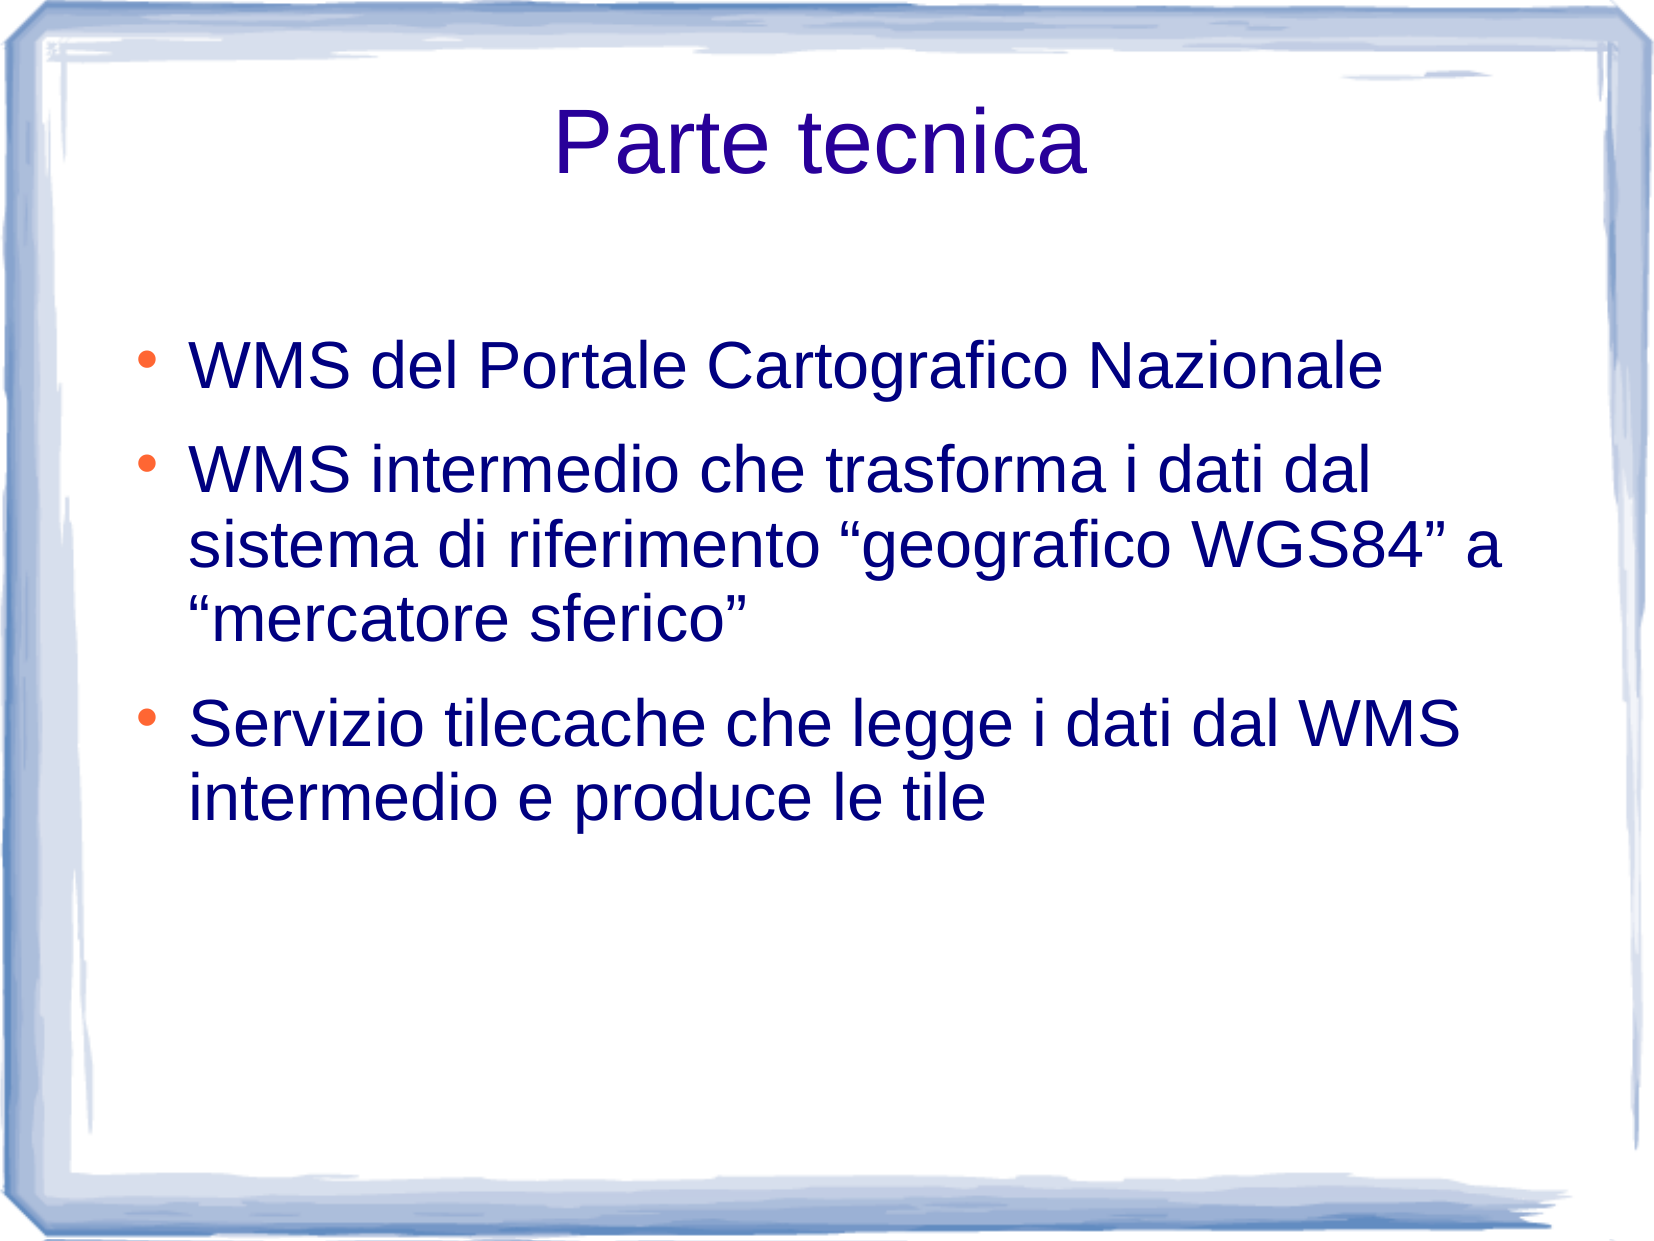

# Parte tecnica
WMS del Portale Cartografico Nazionale
WMS intermedio che trasforma i dati dal sistema di riferimento “geografico WGS84” a “mercatore sferico”
Servizio tilecache che legge i dati dal WMS intermedio e produce le tile